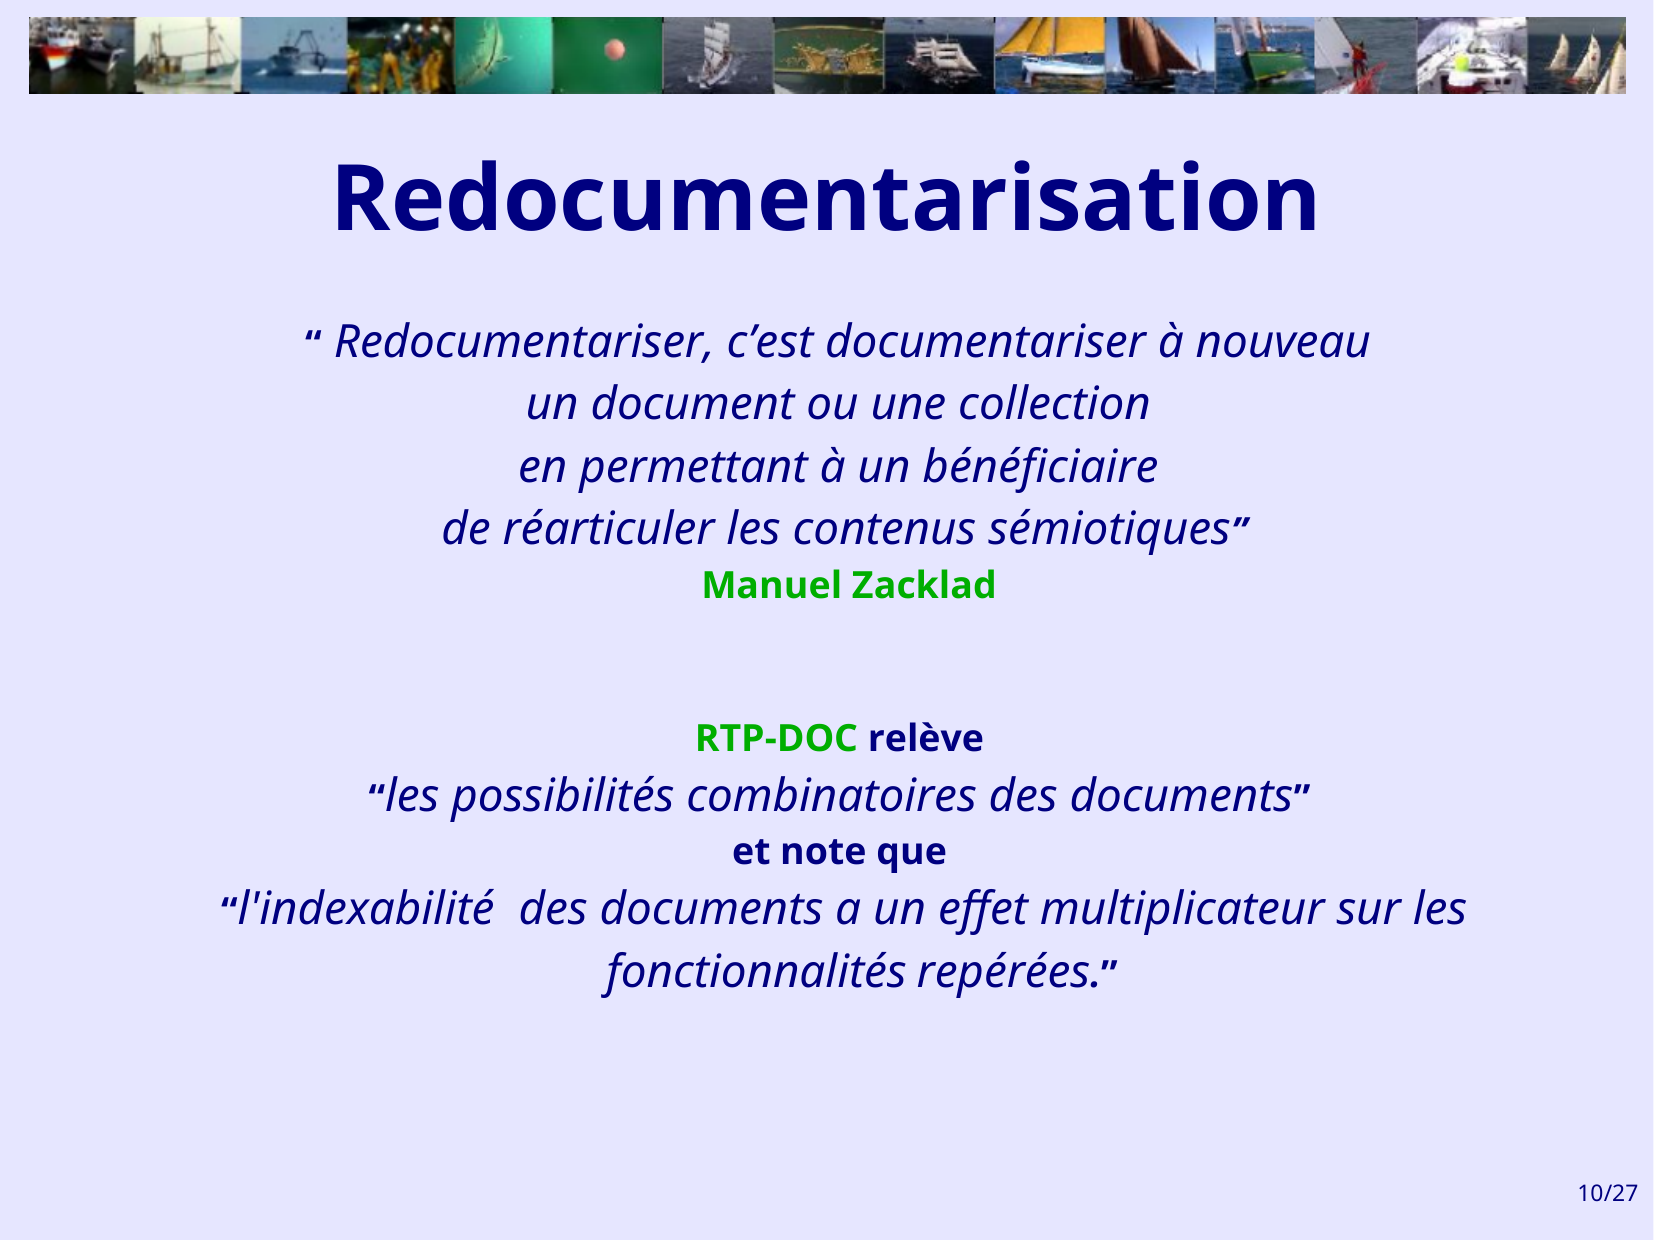

Redocumentarisation
# “ Redocumentariser, c’est documentariser à nouveau
un document ou une collection
en permettant à un bénéficiaire
de réarticuler les contenus sémiotiques”
 Manuel Zacklad
RTP-DOC relève
“les possibilités combinatoires des documents”
et note que
“l'indexabilité des documents a un effet multiplicateur sur les fonctionnalités repérées.”